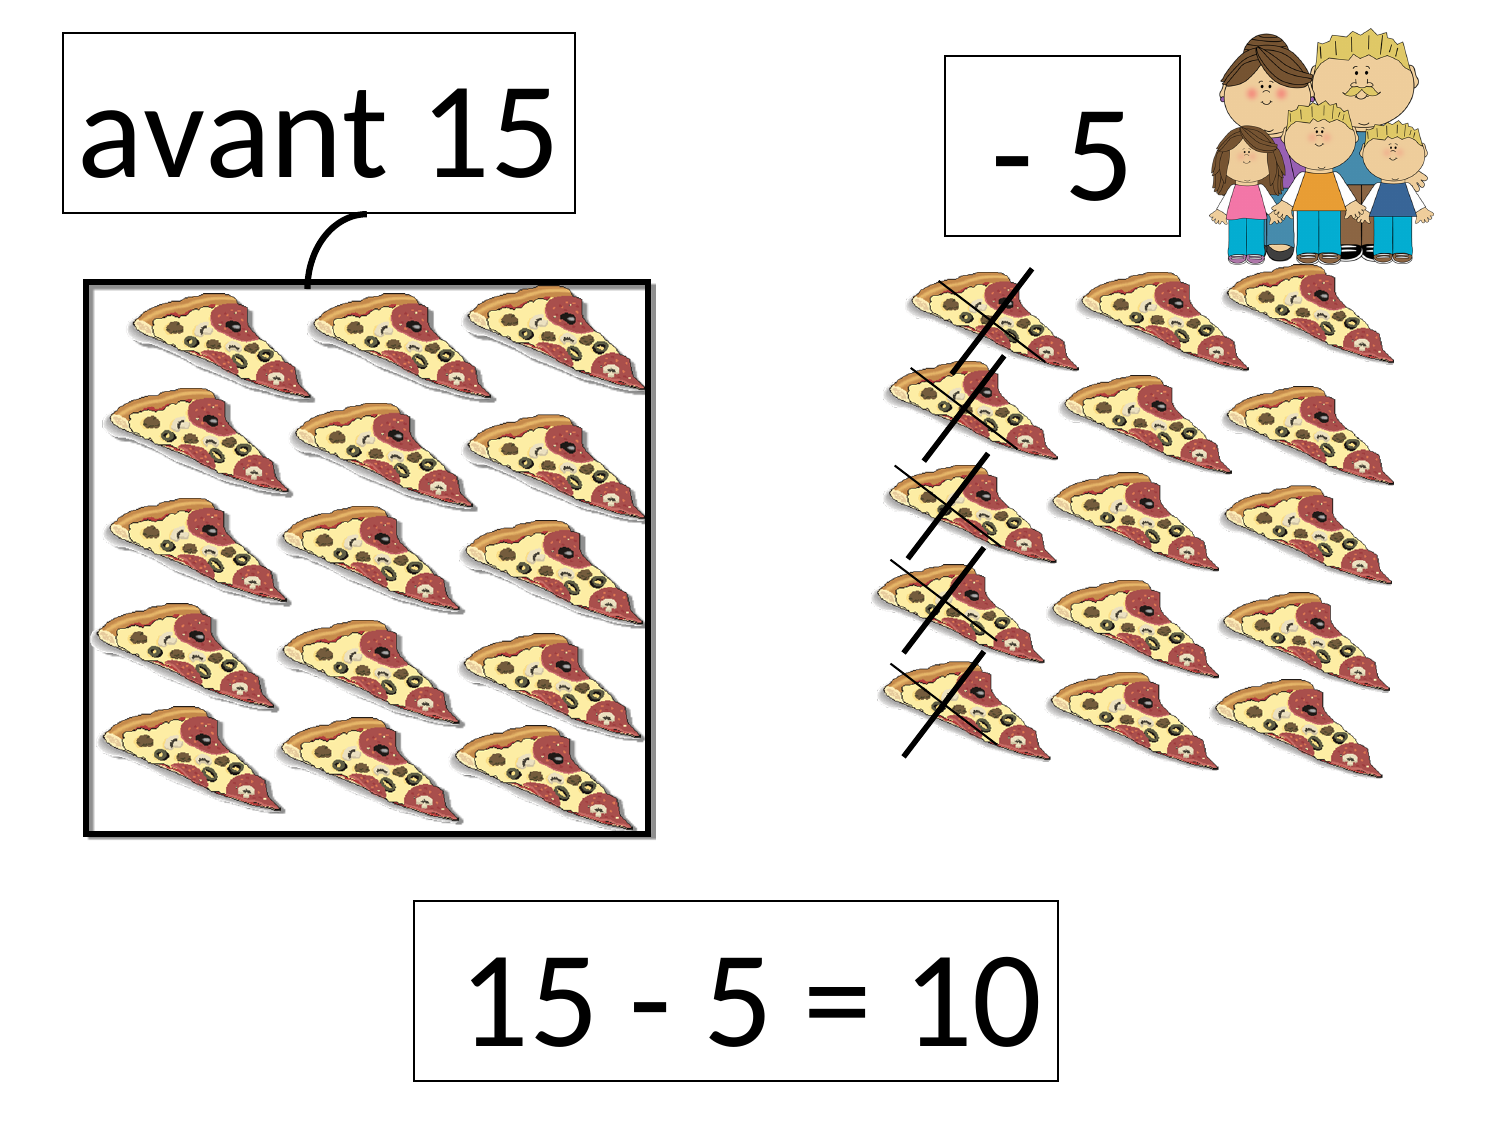

avant 15
 - 5
 15 - 5 = 10